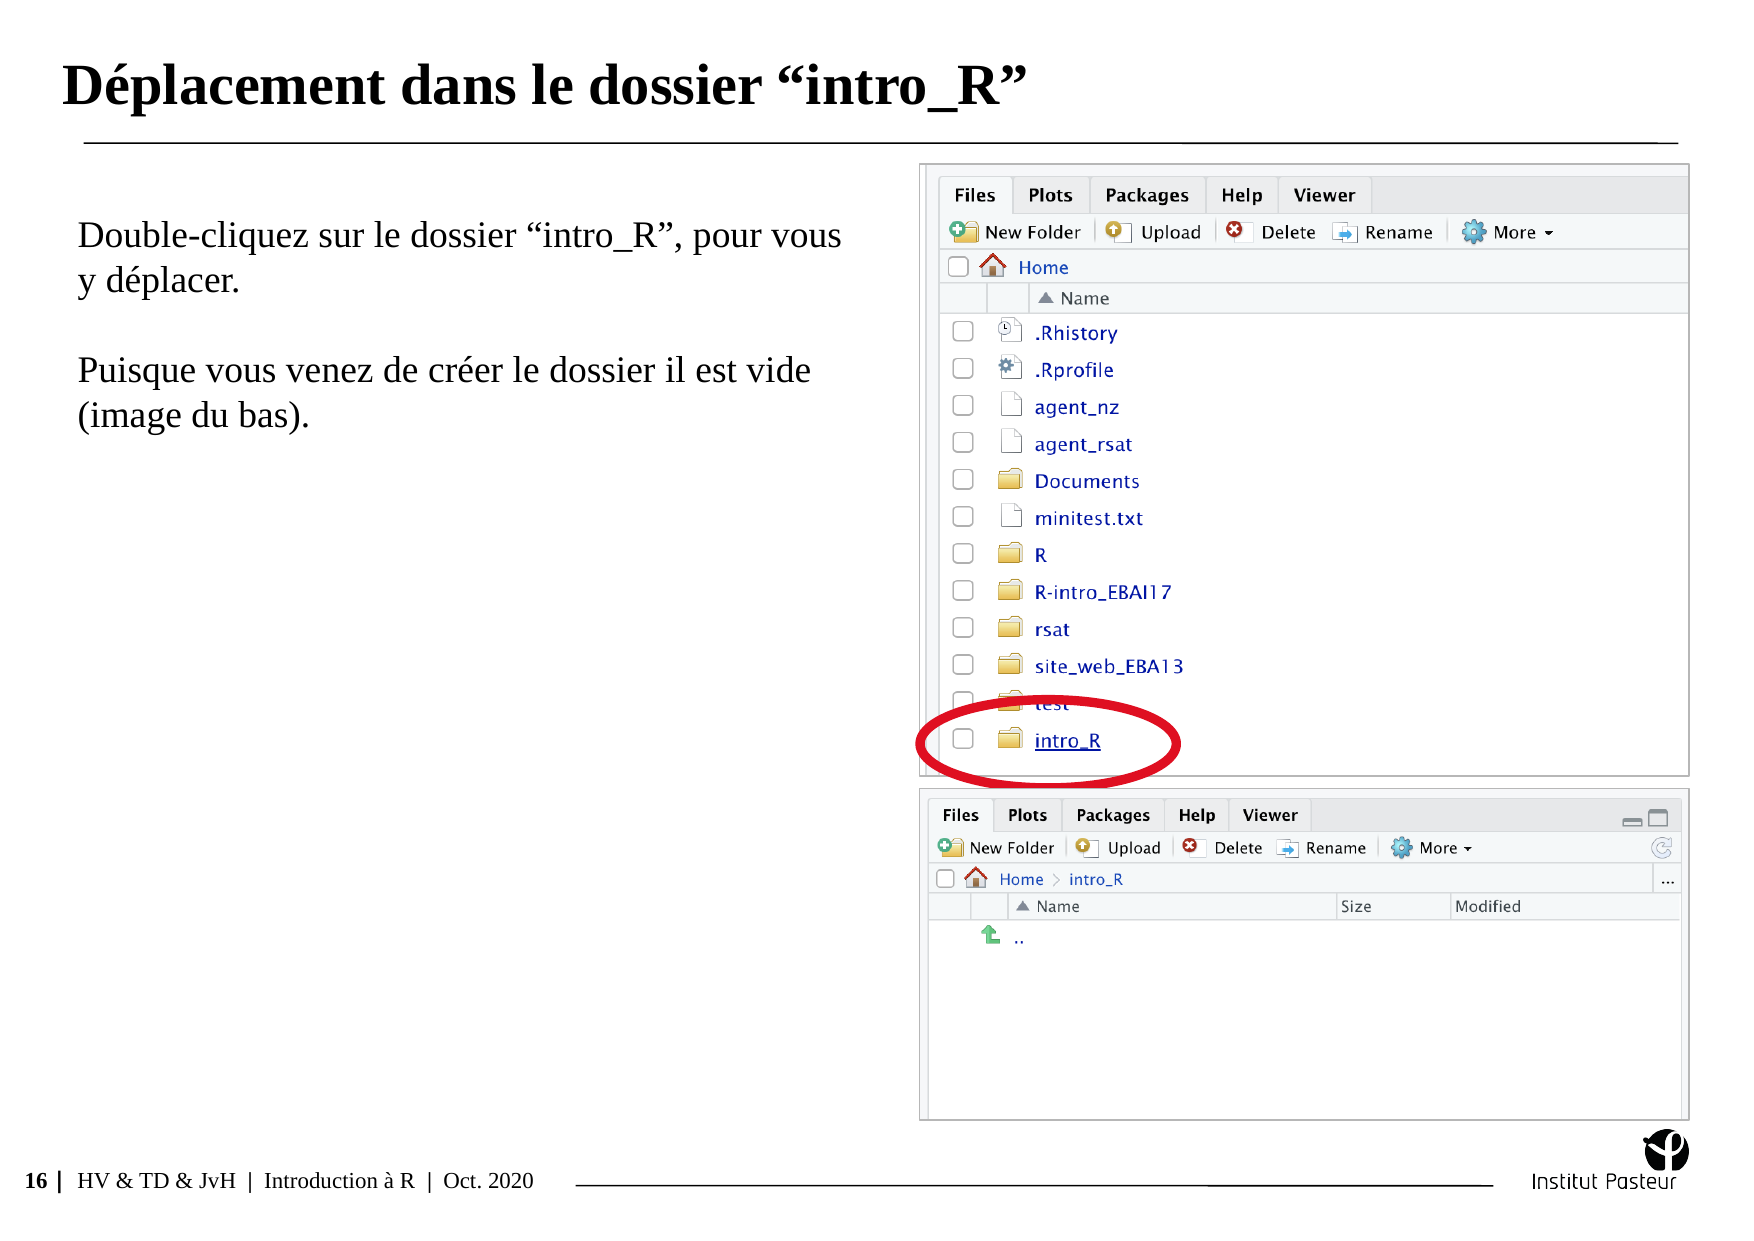

Déplacement dans le dossier “intro_R”
# Double-cliquez sur le dossier “intro_R”, pour vous y déplacer.
Puisque vous venez de créer le dossier il est vide (image du bas).